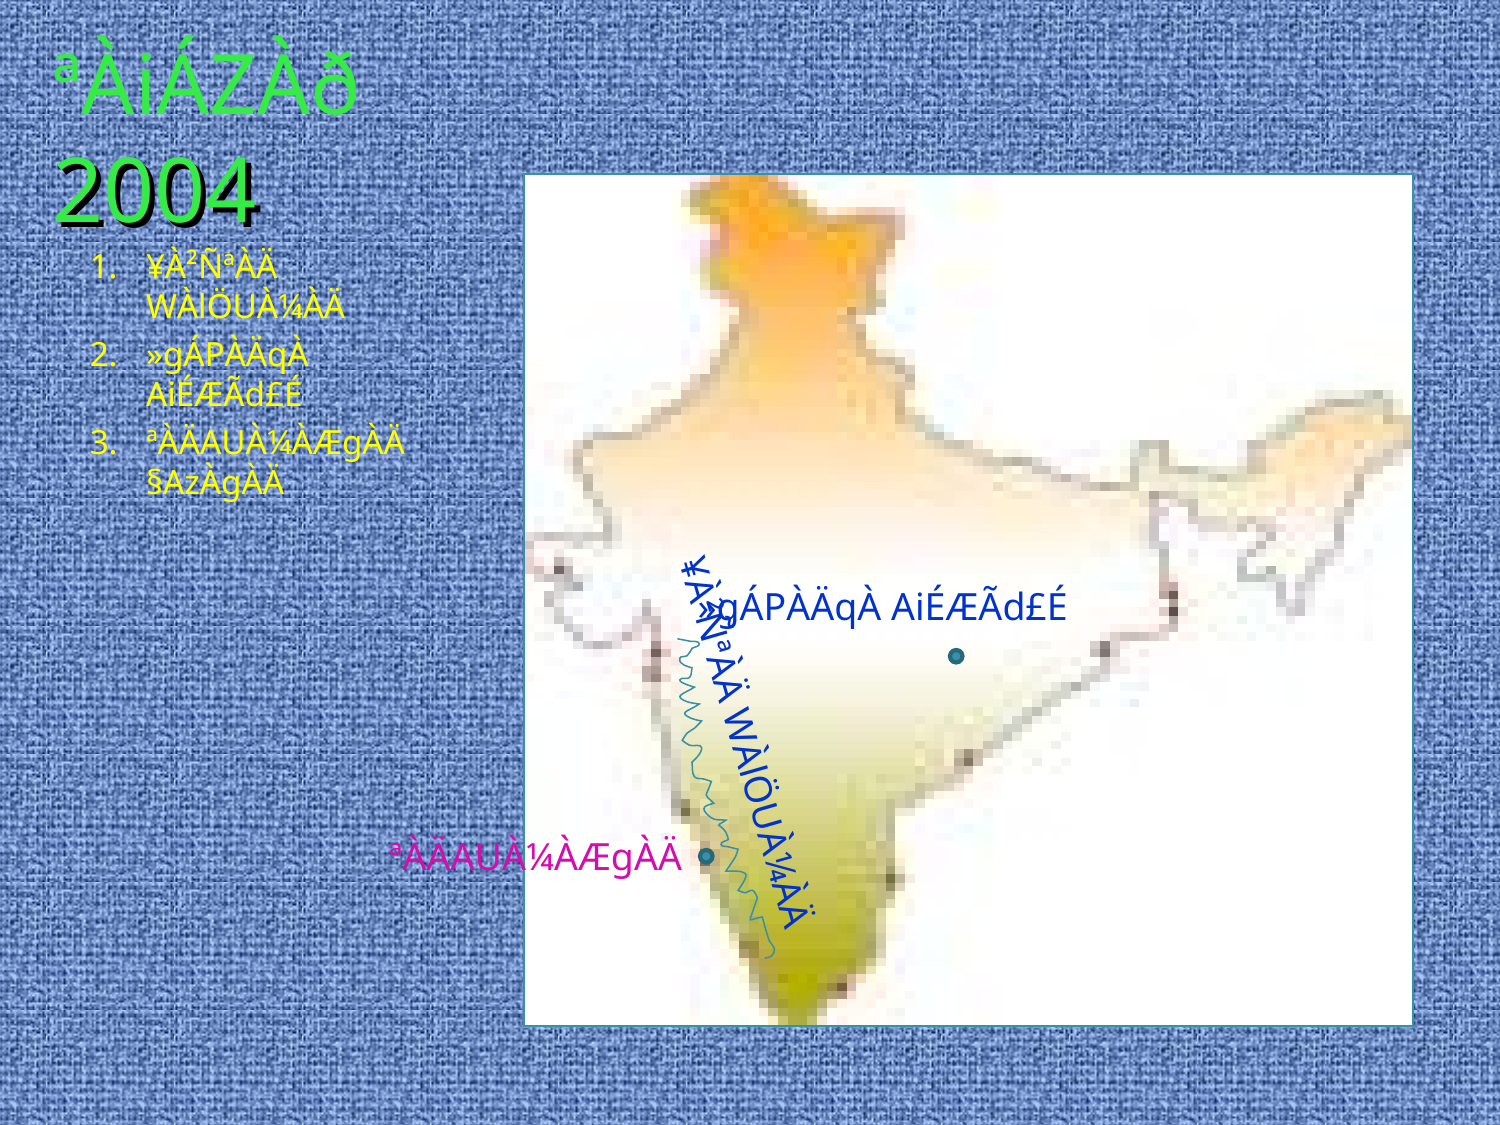

ªÀiÁZÀð 2004
¥À²ÑªÀÄ WÀlÖUÀ¼ÀÄ
»gÁPÀÄqÀ AiÉÆÃd£É
ªÀÄAUÀ¼ÀÆgÀÄ §AzÀgÀÄ
»gÁPÀÄqÀ AiÉÆÃd£É
¥À²ÑªÀÄ WÀlÖUÀ¼ÀÄ
ªÀÄAUÀ¼ÀÆgÀÄ